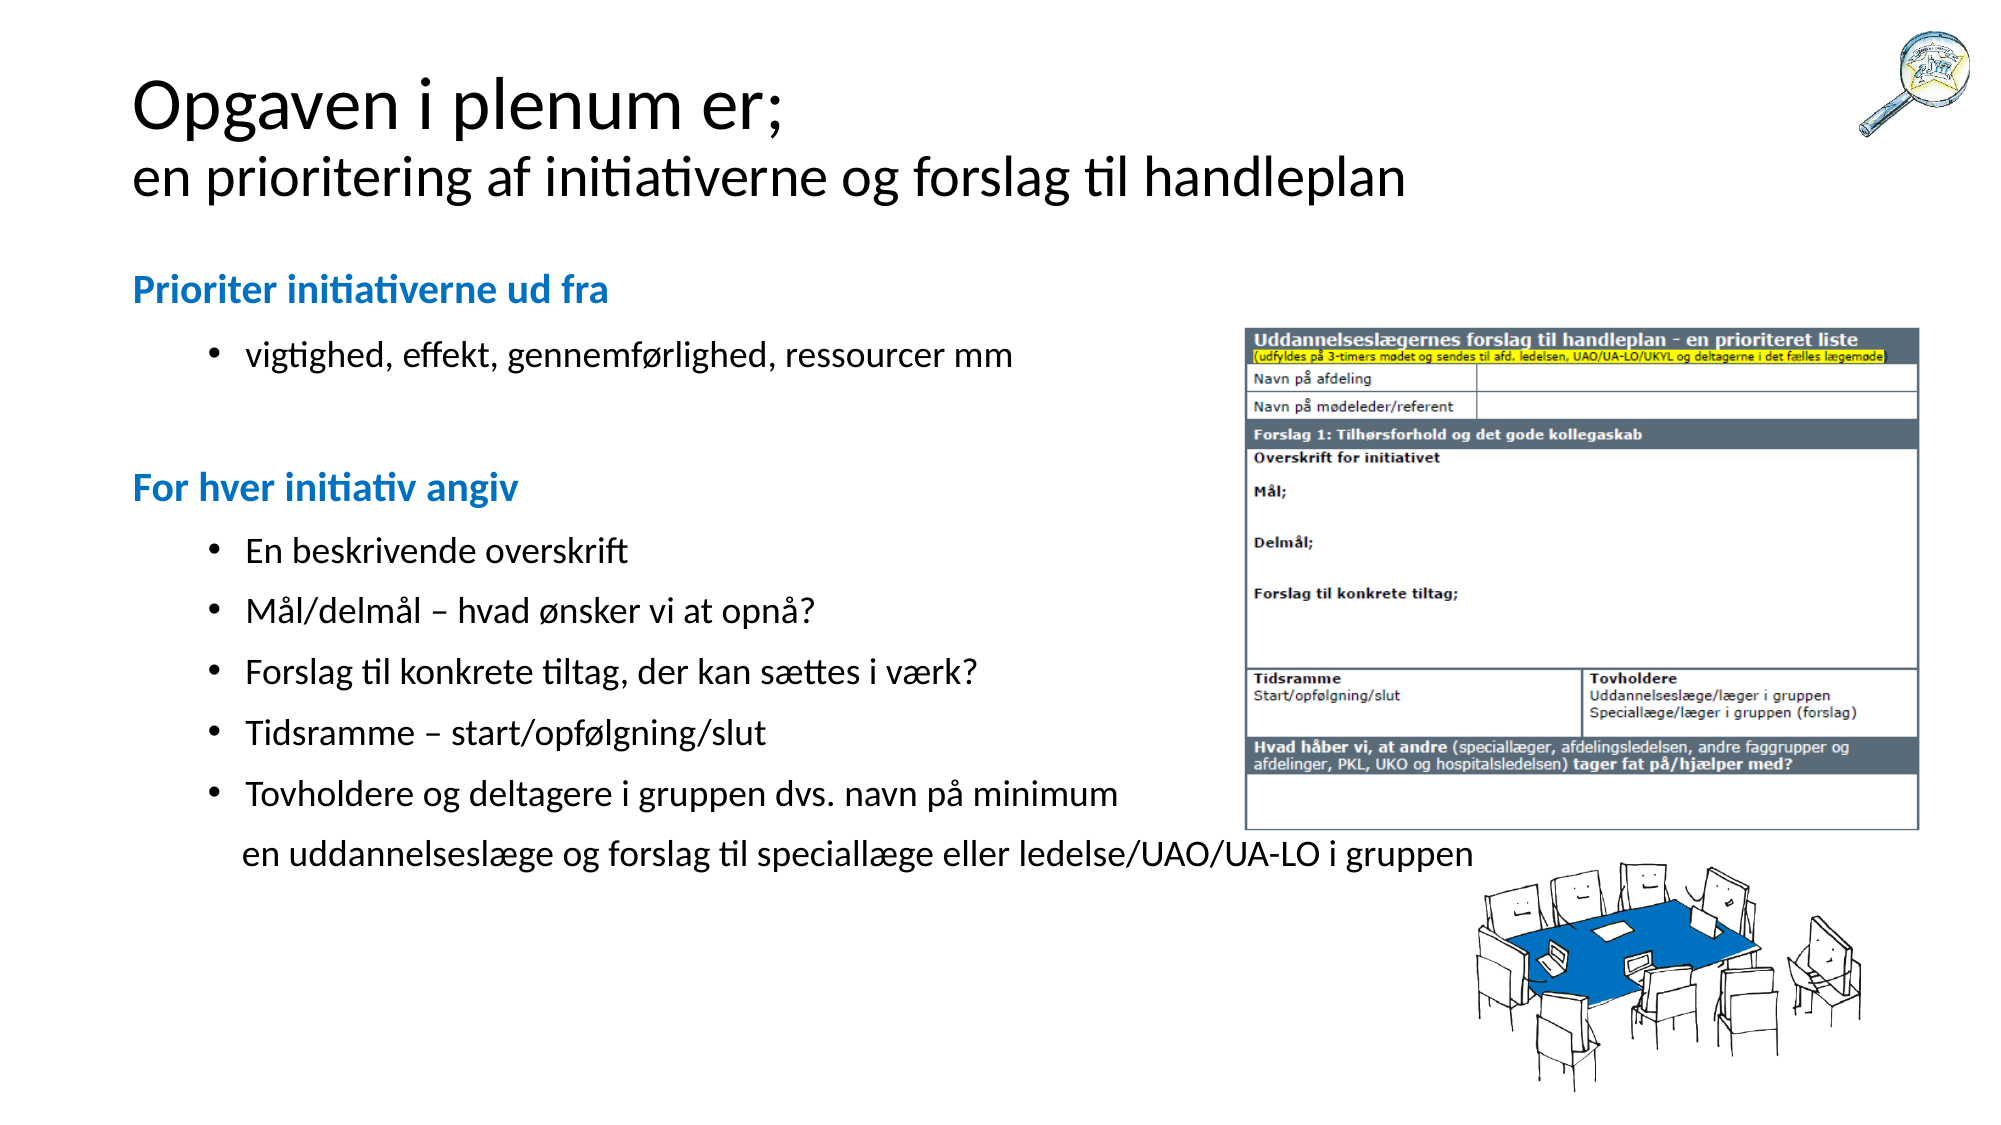

# Opgaven i plenum er; en prioritering af initiativerne og forslag til handleplan
Prioriter initiativerne ud fra
vigtighed, effekt, gennemførlighed, ressourcer mm
For hver initiativ angiv
En beskrivende overskrift
Mål/delmål – hvad ønsker vi at opnå?
Forslag til konkrete tiltag, der kan sættes i værk?
Tidsramme – start/opfølgning/slut
Tovholdere og deltagere i gruppen dvs. navn på minimum
 en uddannelseslæge og forslag til speciallæge eller ledelse/UAO/UA-LO i gruppen